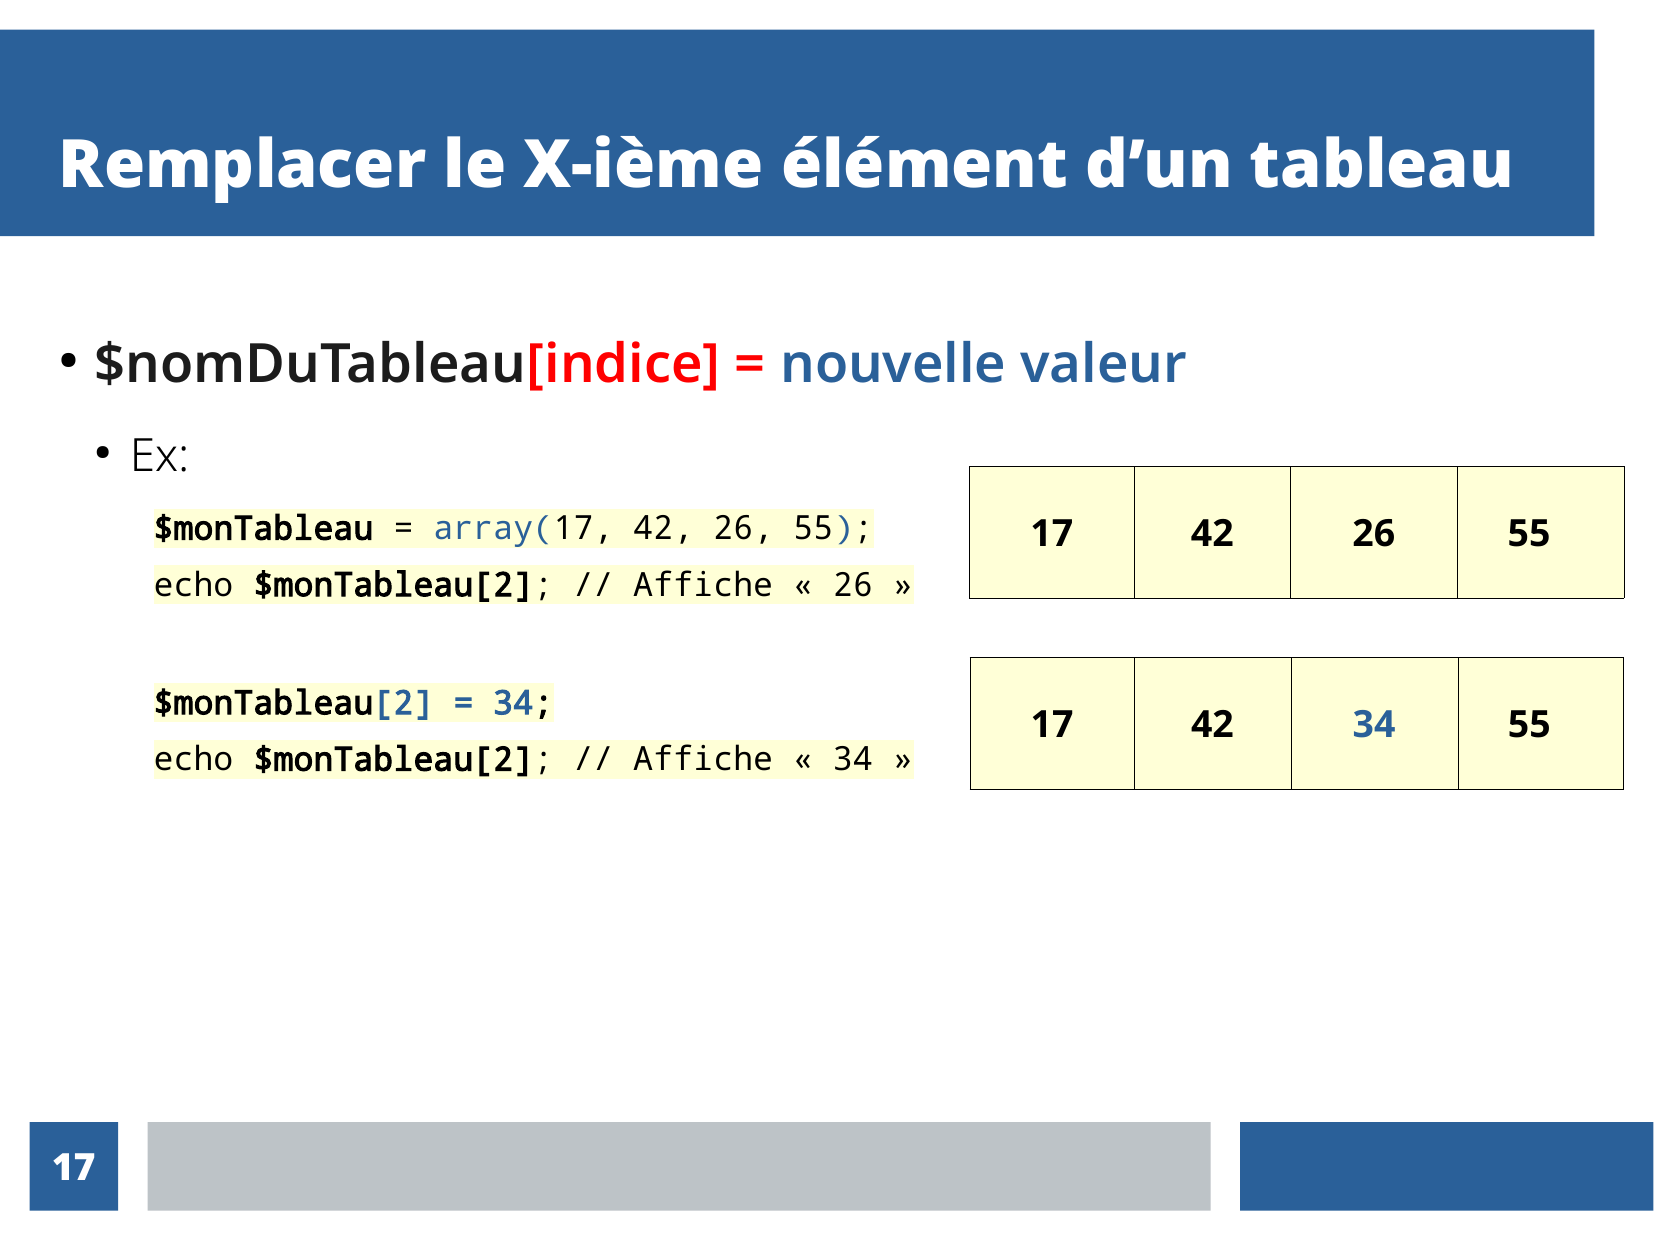

# Remplacer le X-ième élément d’un tableau
$nomDuTableau[indice] = nouvelle valeur
Ex:
$monTableau = array(17, 42, 26, 55);
echo $monTableau[2]; // Affiche « 26 »
$monTableau[2] = 34;
echo $monTableau[2]; // Affiche « 34 »
| 17 | 42 | 26 | 55 |
| --- | --- | --- | --- |
| 17 | 42 | 34 | 55 |
| --- | --- | --- | --- |
17